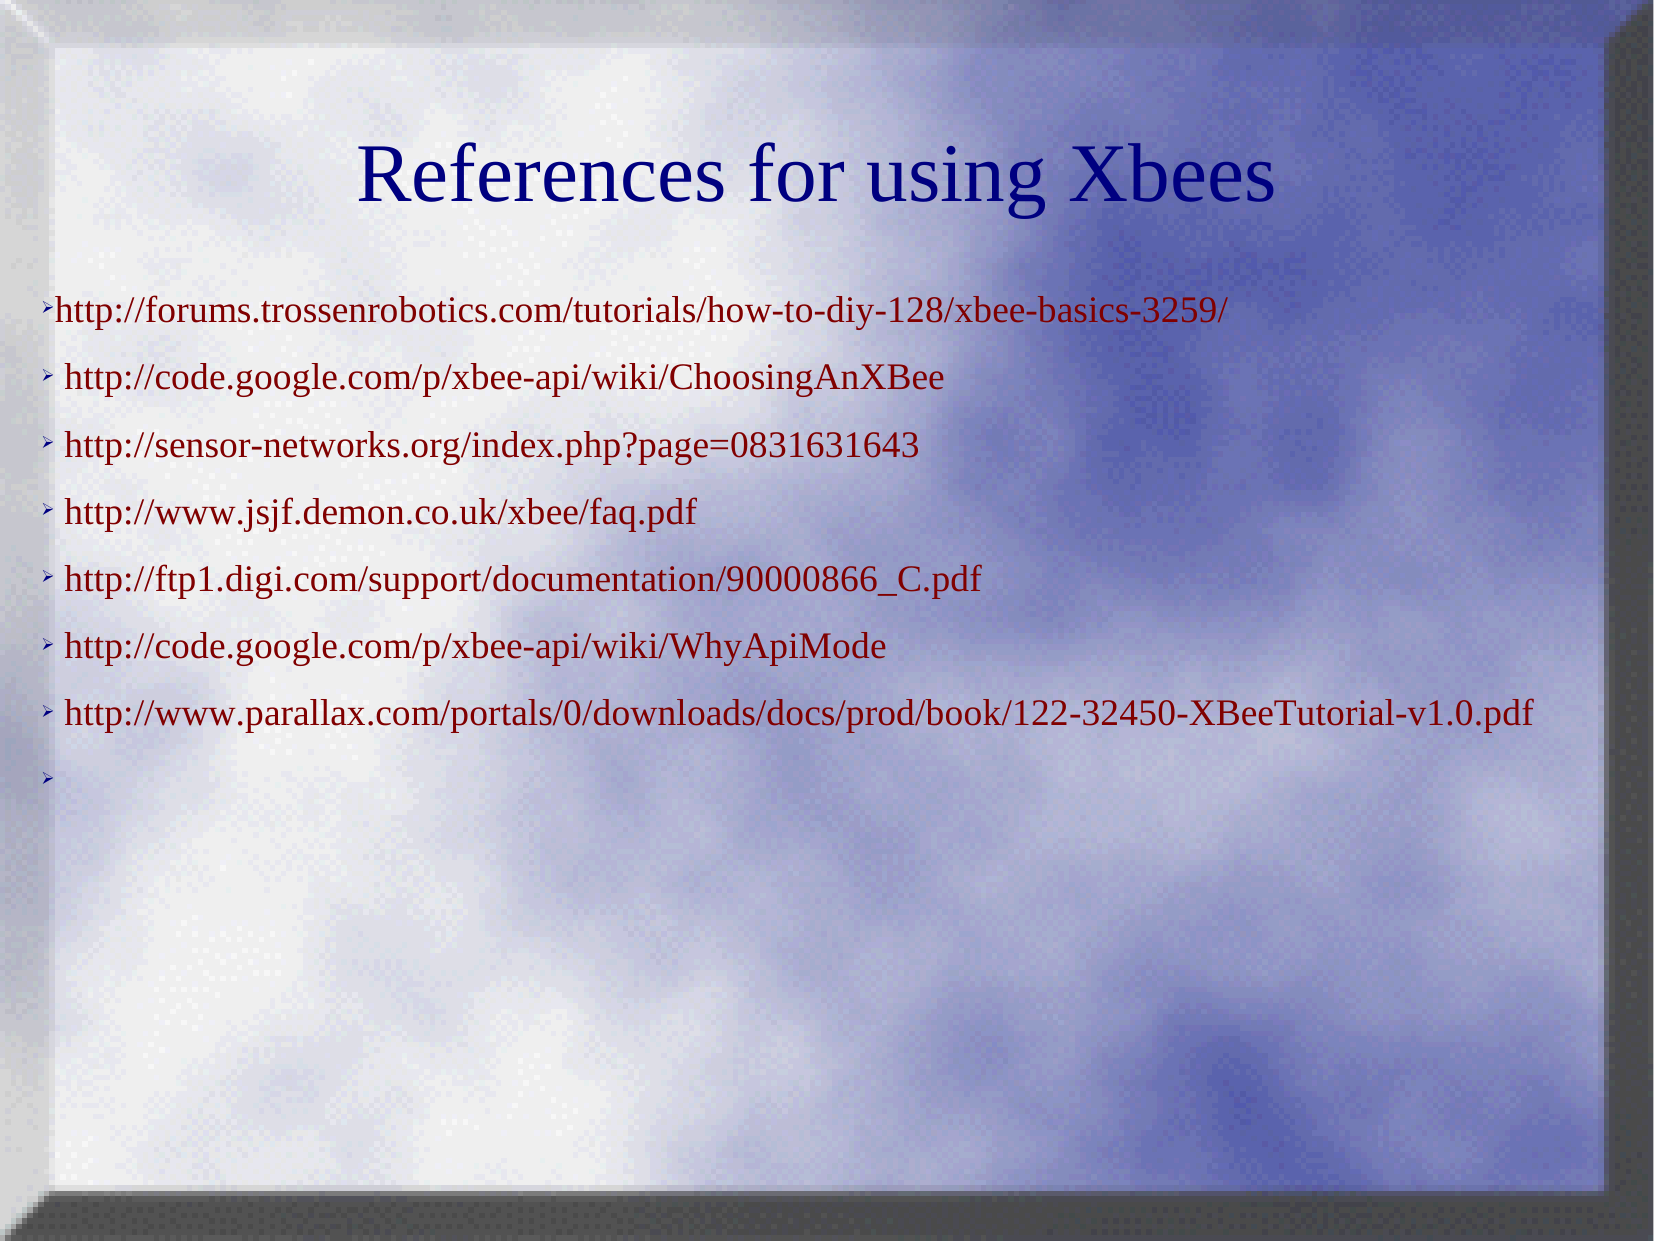

# References for using Xbees
http://forums.trossenrobotics.com/tutorials/how-to-diy-128/xbee-basics-3259/
 http://code.google.com/p/xbee-api/wiki/ChoosingAnXBee
 http://sensor-networks.org/index.php?page=0831631643
 http://www.jsjf.demon.co.uk/xbee/faq.pdf
 http://ftp1.digi.com/support/documentation/90000866_C.pdf
 http://code.google.com/p/xbee-api/wiki/WhyApiMode
 http://www.parallax.com/portals/0/downloads/docs/prod/book/122-32450-XBeeTutorial-v1.0.pdf